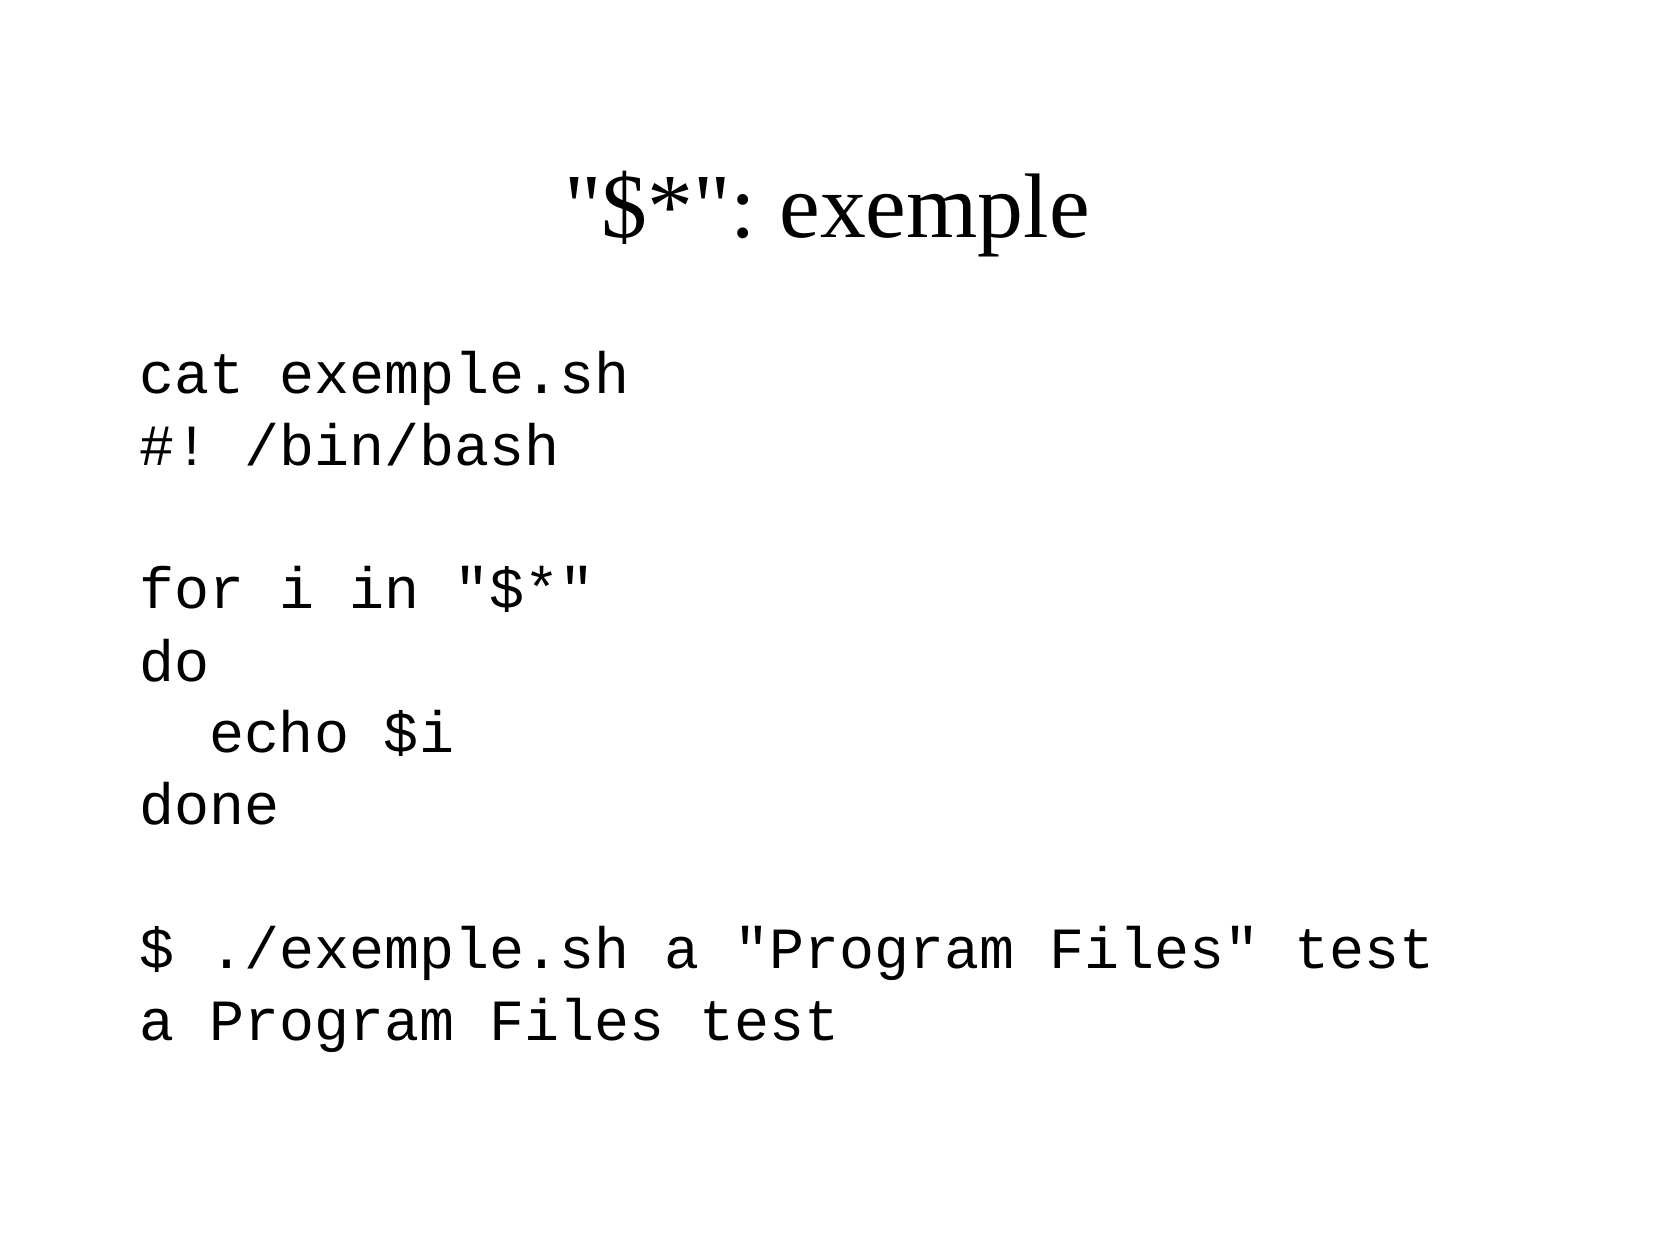

# "$*": exemple
cat exemple.sh
#! /bin/bash
for i in "$*"
do
 echo $i
done
$ ./exemple.sh a "Program Files" test
a Program Files test